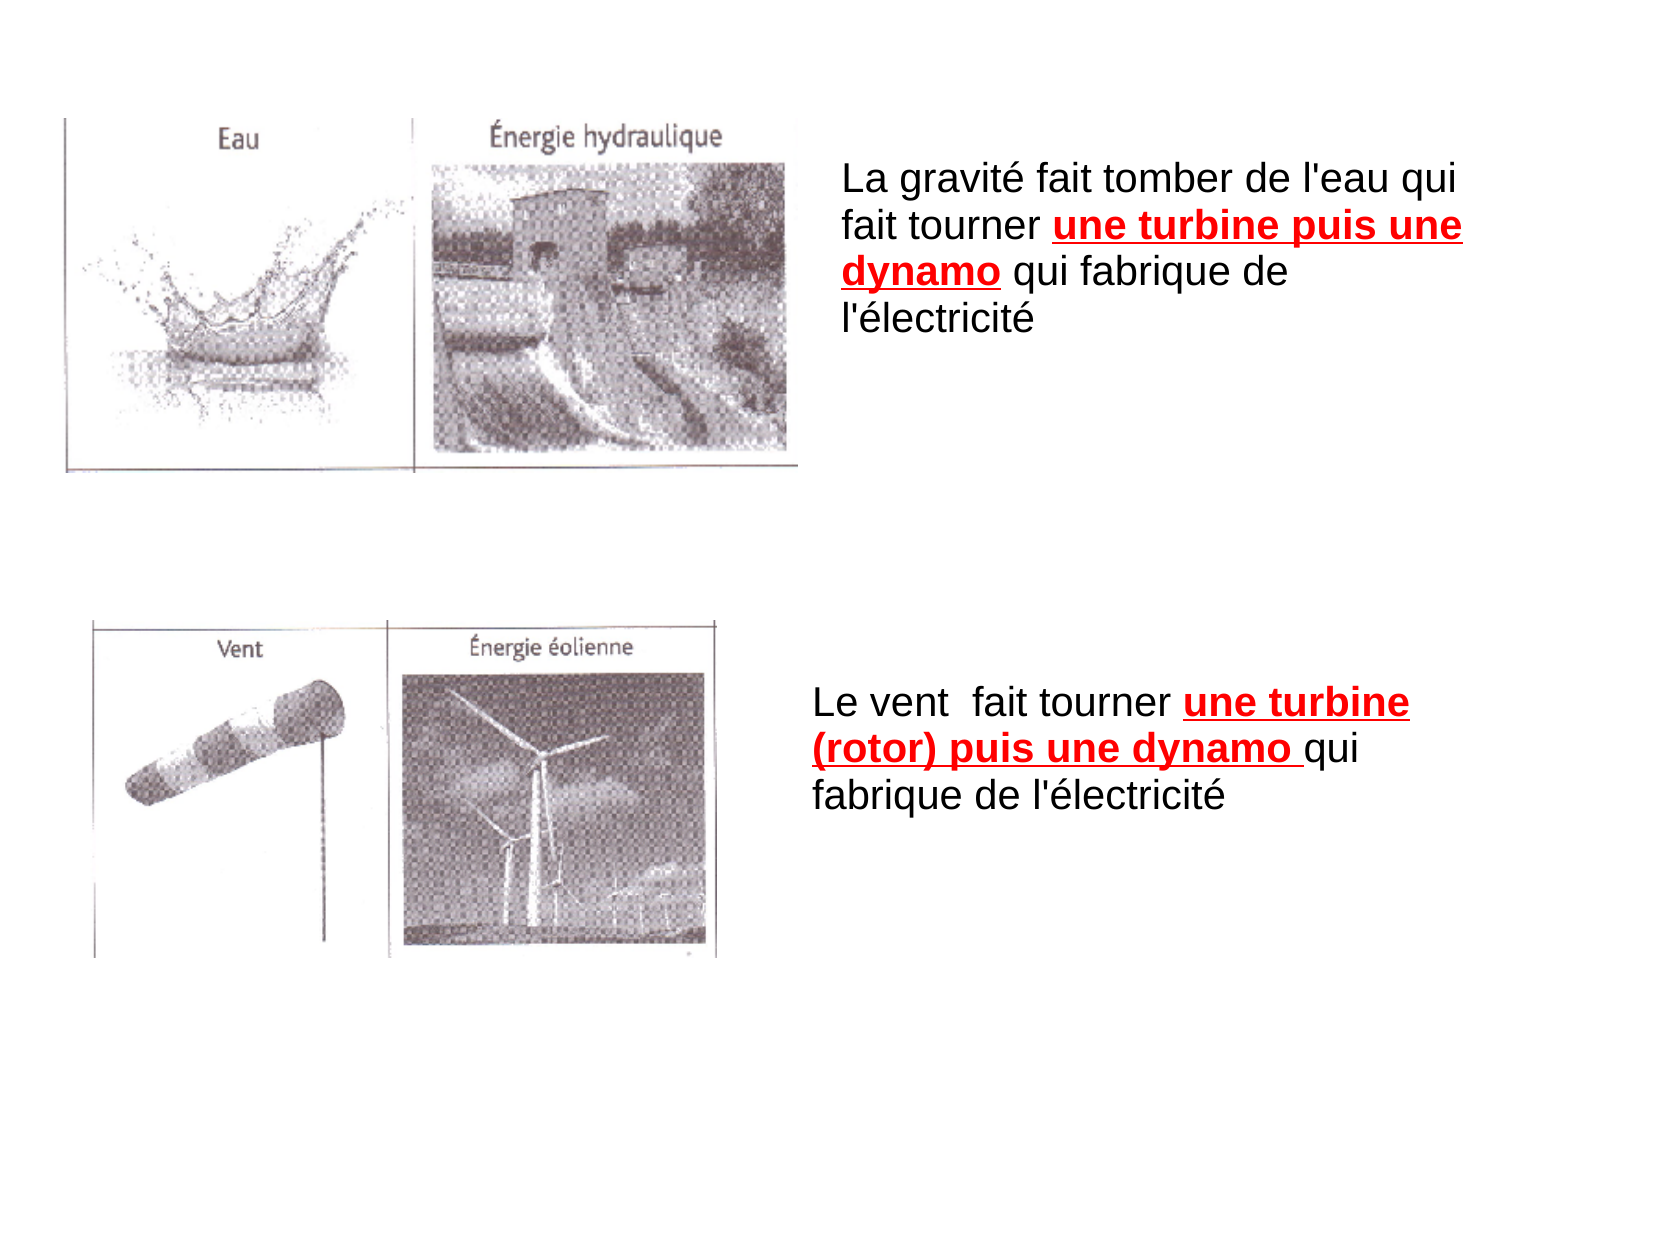

La gravité fait tomber de l'eau qui fait tourner une turbine puis une dynamo qui fabrique de l'électricité
Le vent fait tourner une turbine (rotor) puis une dynamo qui fabrique de l'électricité